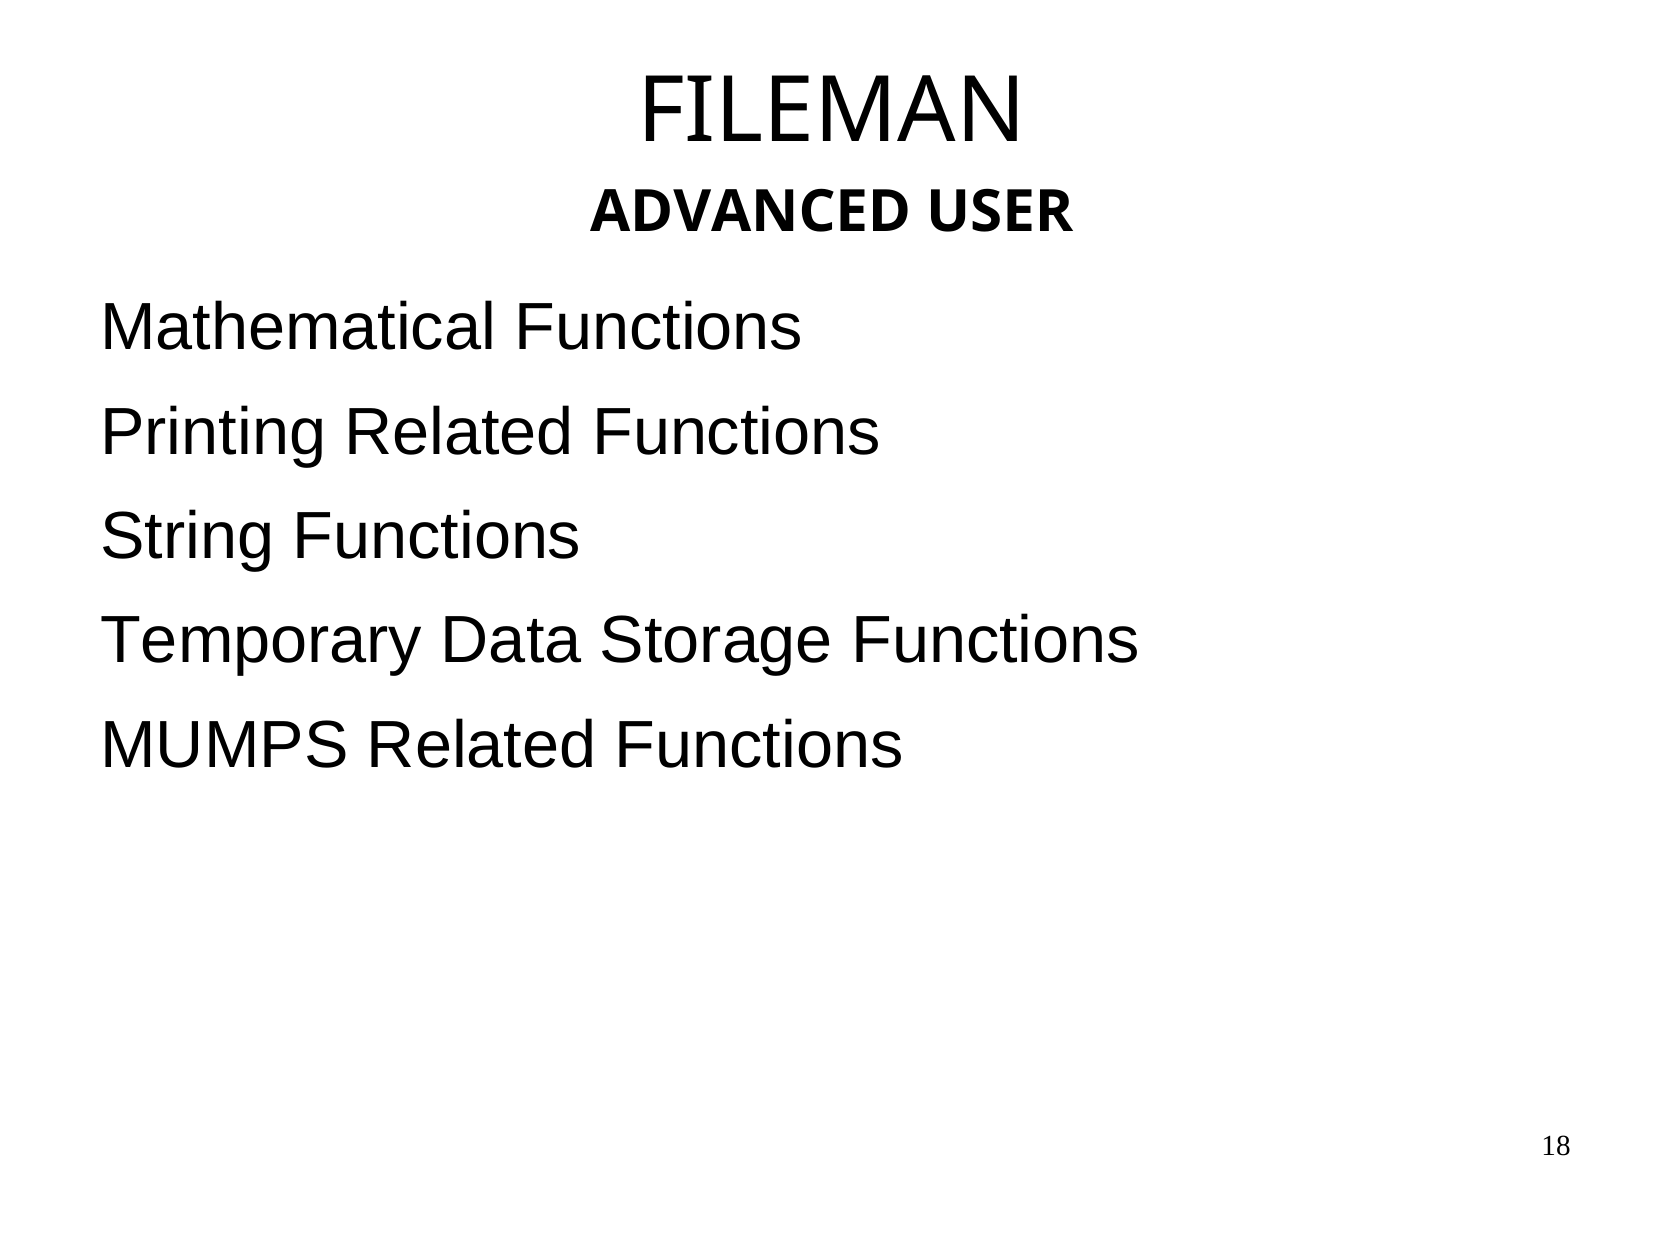

# FILEMAN ADVANCED USER
Mathematical Functions
Printing Related Functions
String Functions
Temporary Data Storage Functions
MUMPS Related Functions
18